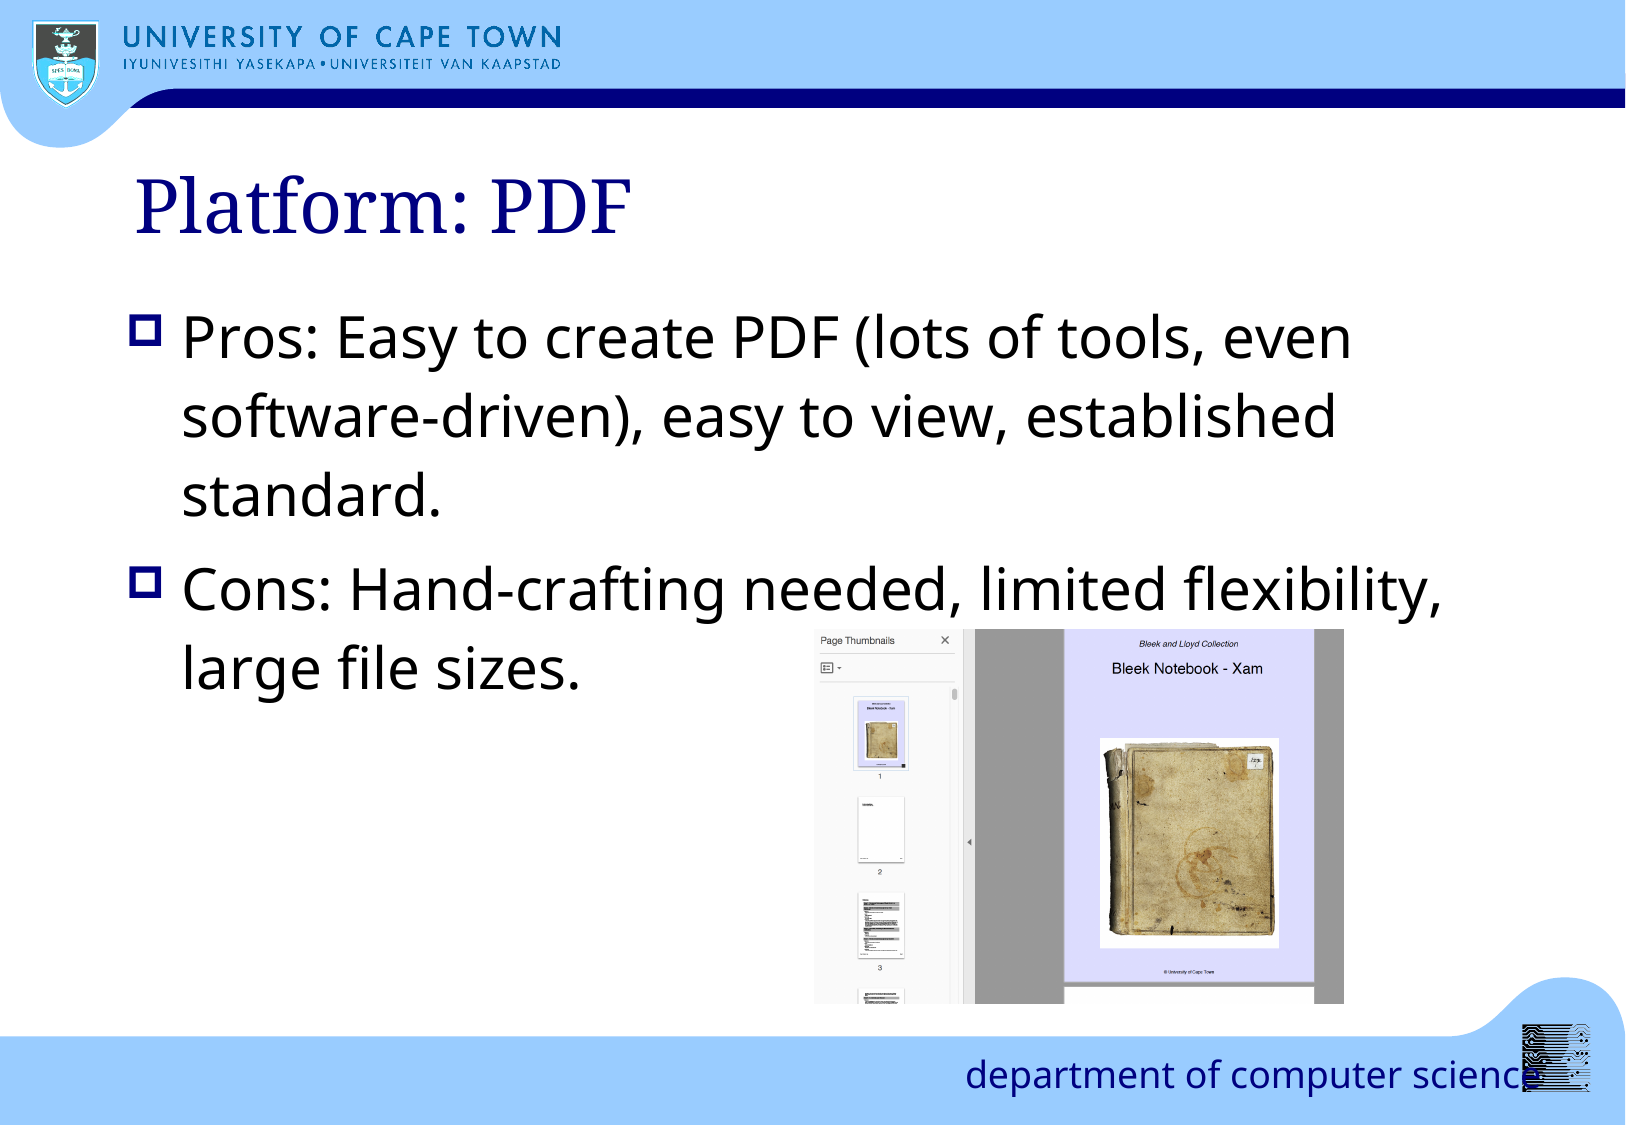

# Platform: PDF
Pros: Easy to create PDF (lots of tools, even software-driven), easy to view, established standard.
Cons: Hand-crafting needed, limited flexibility, large file sizes.